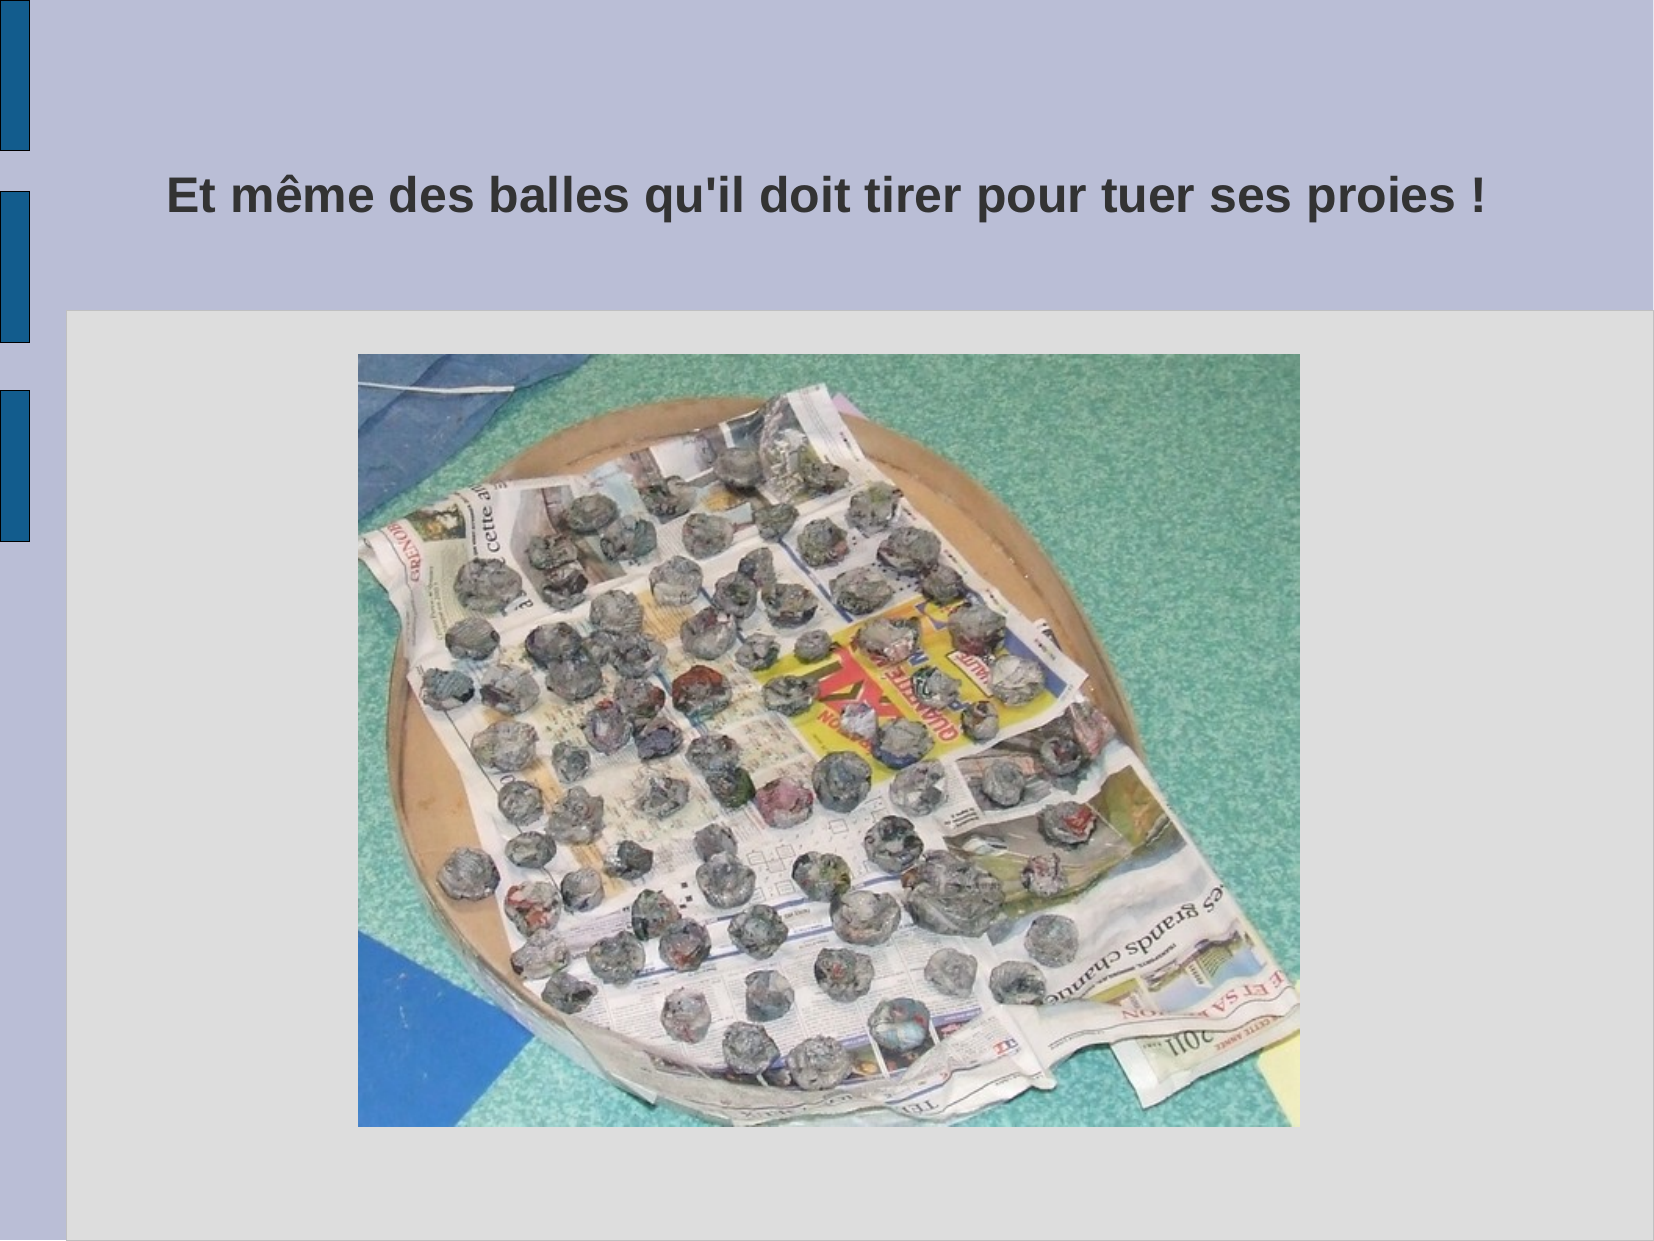

# Et même des balles qu'il doit tirer pour tuer ses proies !